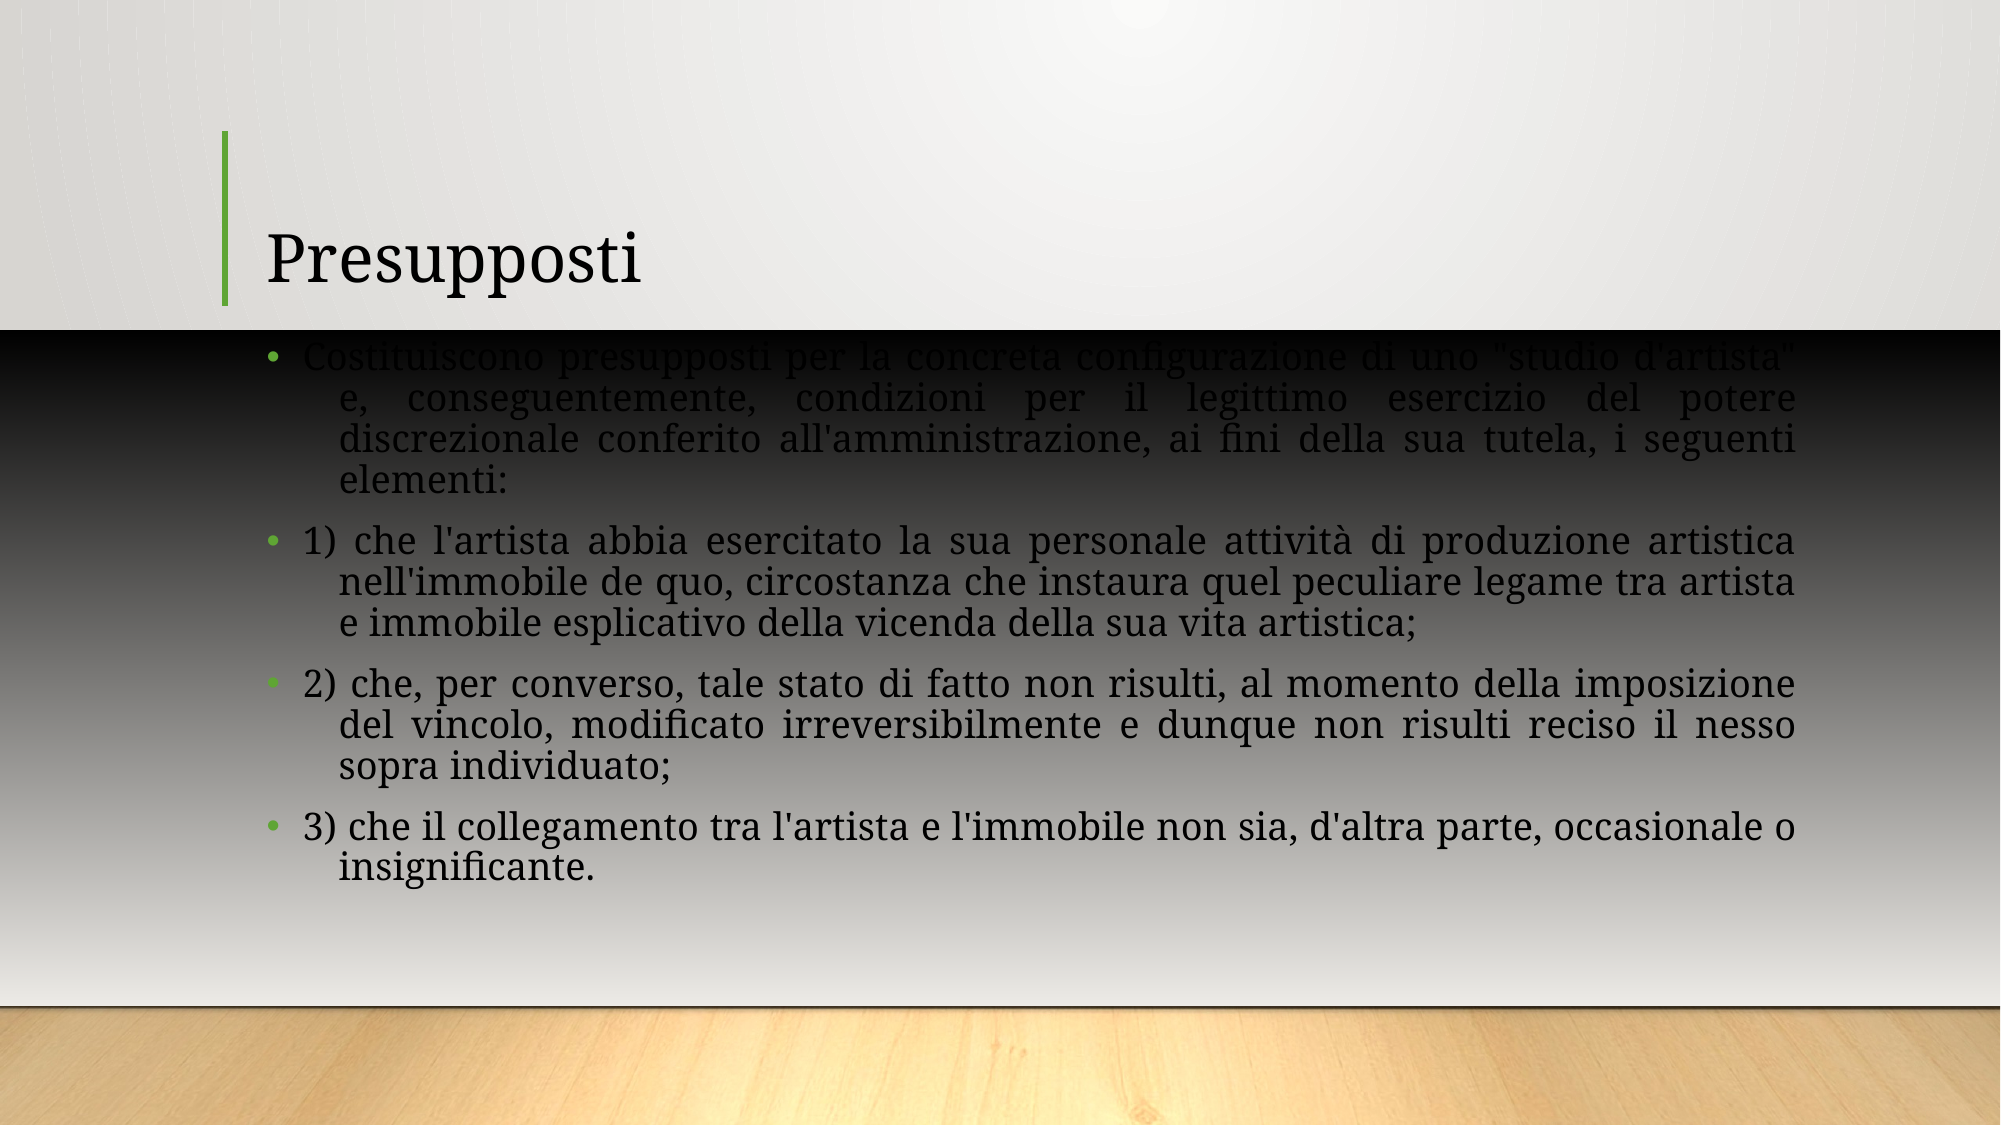

# Presupposti
Costituiscono presupposti per la concreta configurazione di uno "studio d'artista" e, conseguentemente, condizioni per il legittimo esercizio del potere discrezionale conferito all'amministrazione, ai fini della sua tutela, i seguenti elementi:
1) che l'artista abbia esercitato la sua personale attività di produzione artistica nell'immobile de quo, circostanza che instaura quel peculiare legame tra artista e immobile esplicativo della vicenda della sua vita artistica;
2) che, per converso, tale stato di fatto non risulti, al momento della imposizione del vincolo, modificato irreversibilmente e dunque non risulti reciso il nesso sopra individuato;
3) che il collegamento tra l'artista e l'immobile non sia, d'altra parte, occasionale o insignificante.